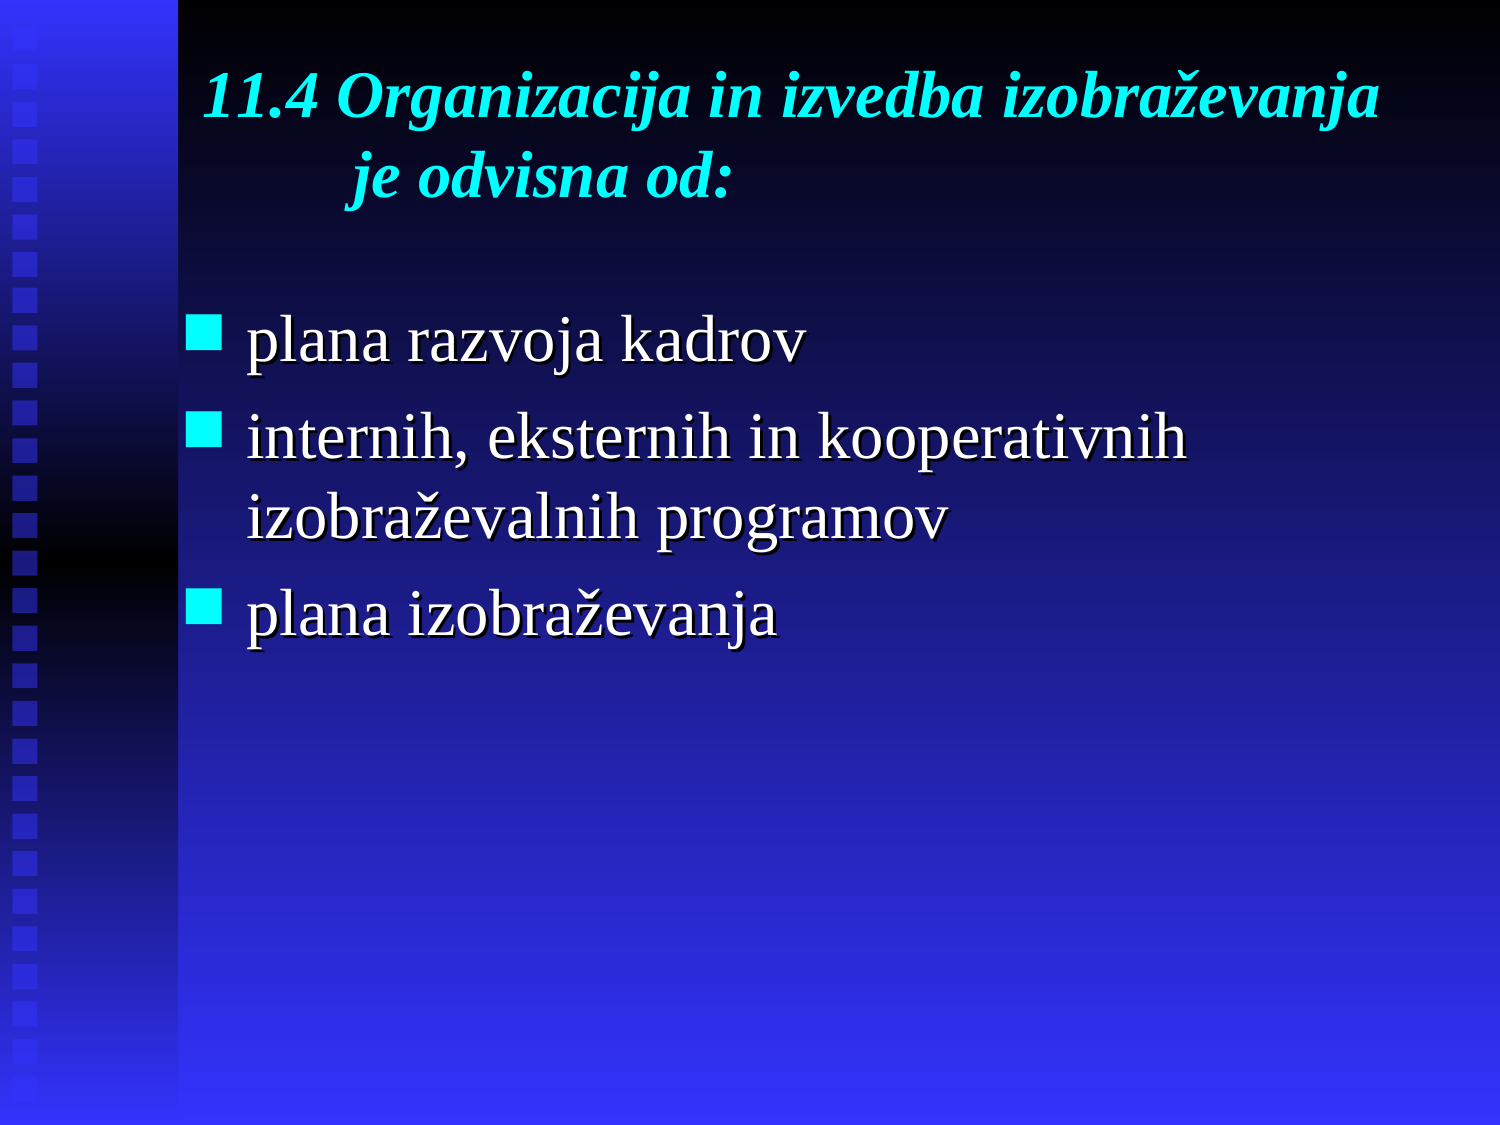

# 11.4 Organizacija in izvedba izobraževanja je odvisna od:
plana razvoja kadrov
internih, eksternih in kooperativnih izobraževalnih programov
plana izobraževanja